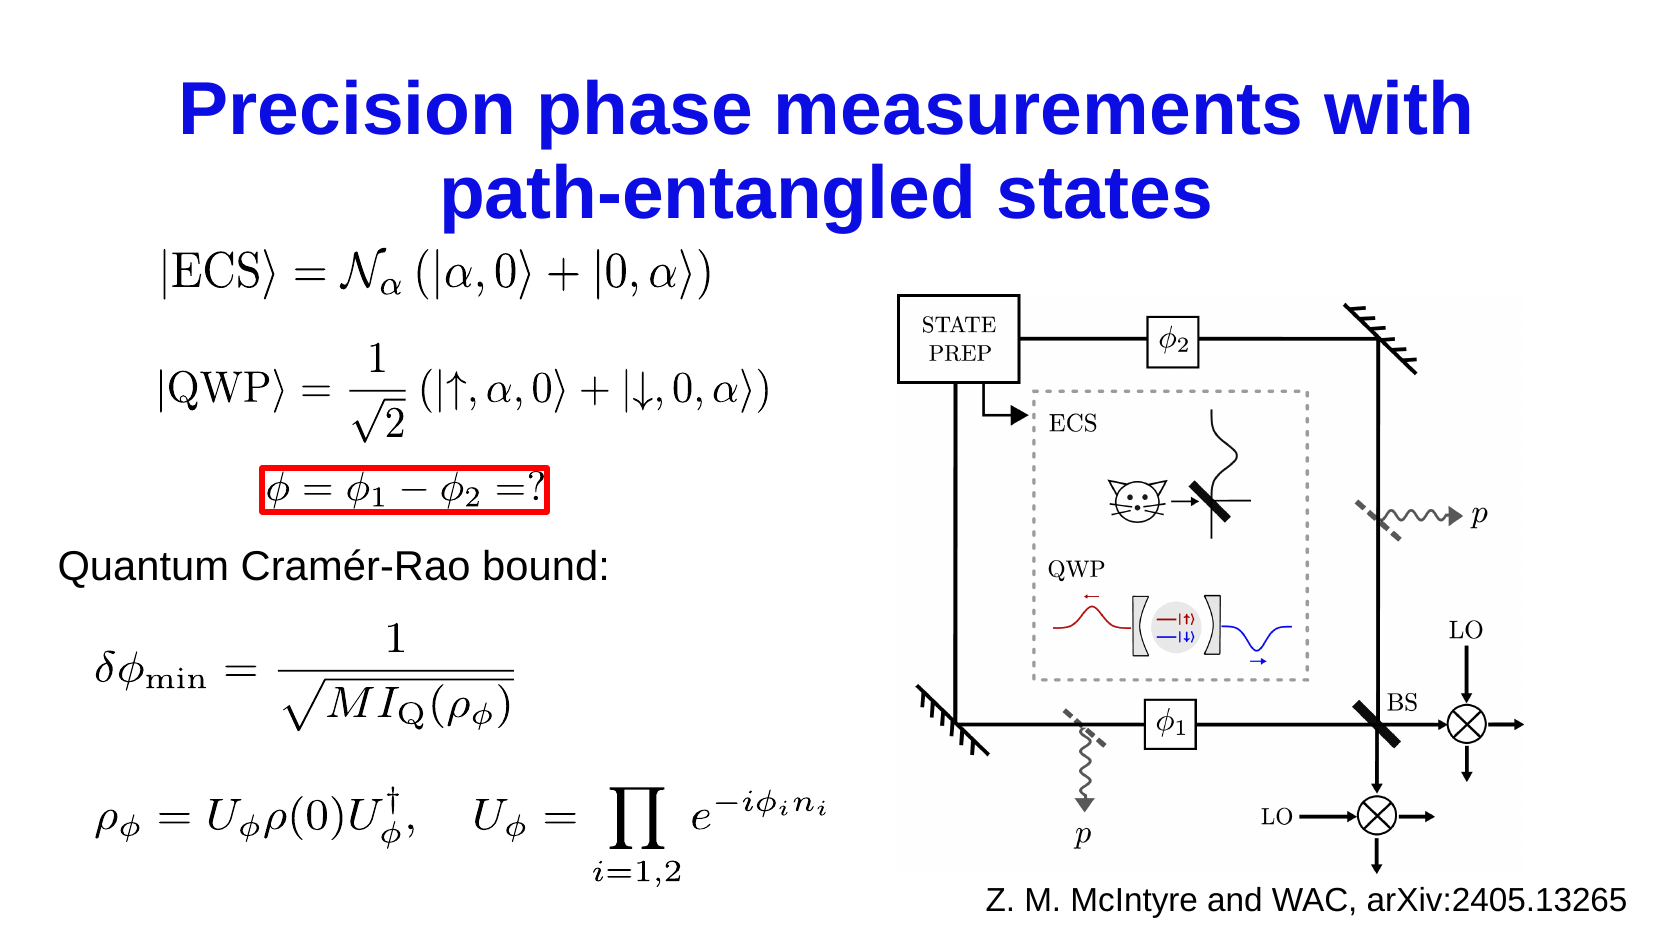

# Precision phase measurements with path-entangled states
Quantum Cramér-Rao bound:
Z. M. McIntyre and WAC, arXiv:2405.13265